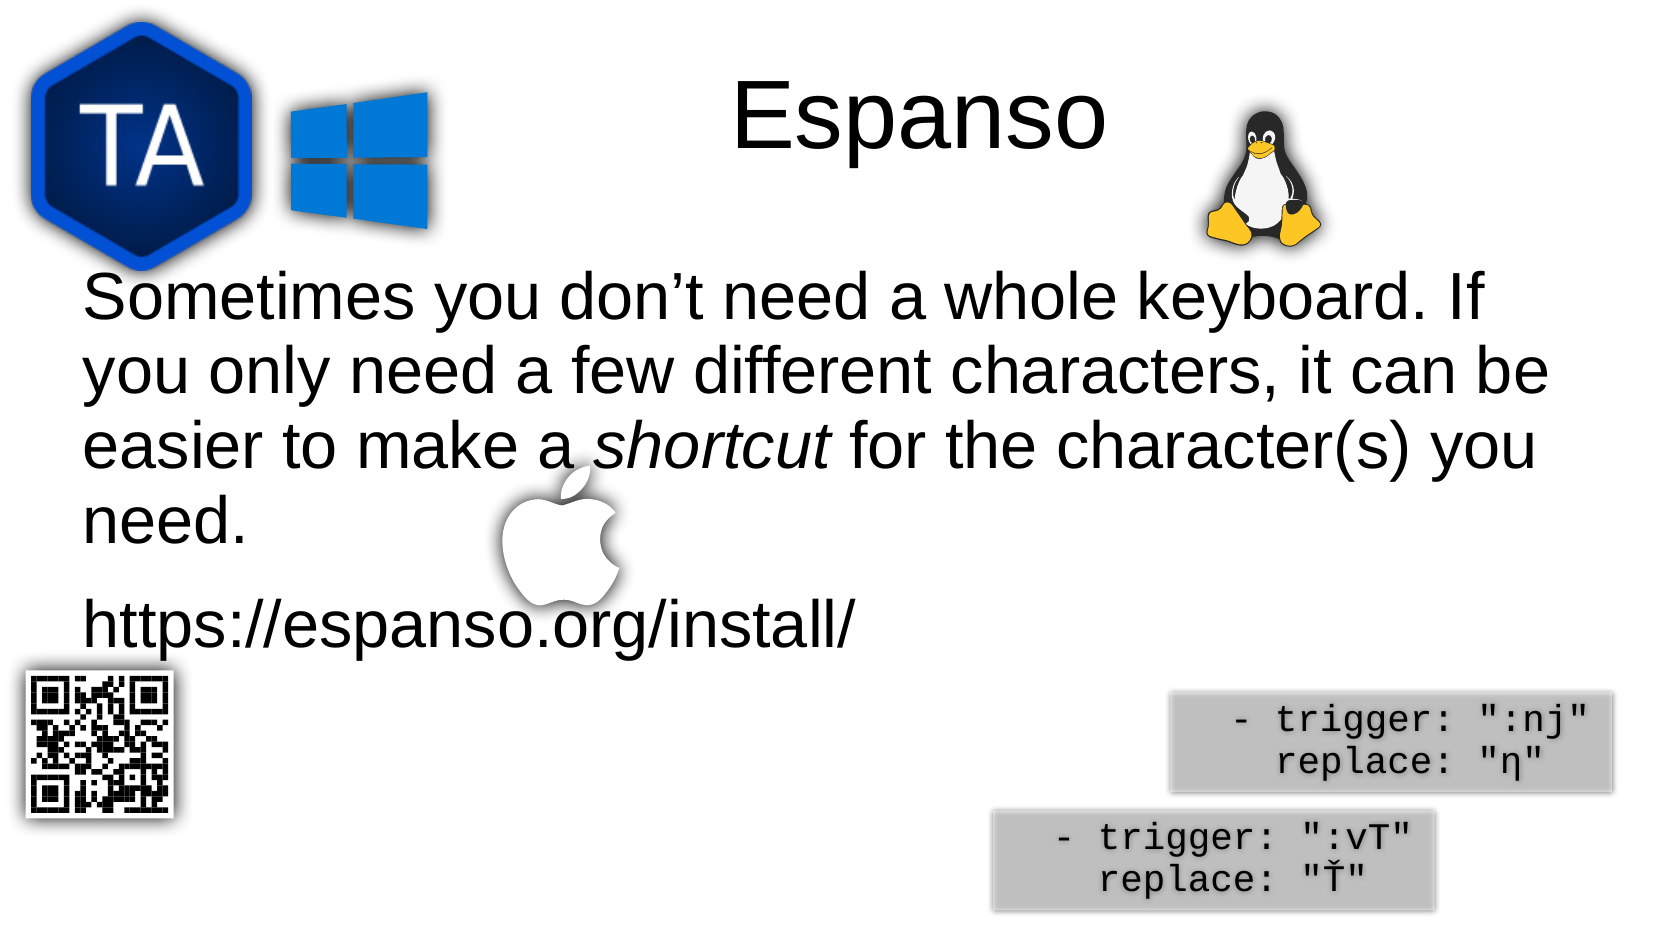

# Espanso
Sometimes you don’t need a whole keyboard. If you only need a few different characters, it can be easier to make a shortcut for the character(s) you need.
https://espanso.org/install/
Examples
 - trigger: ":nj"
 replace: "ƞ"
 - trigger: ":vT"
 replace: "Ť"